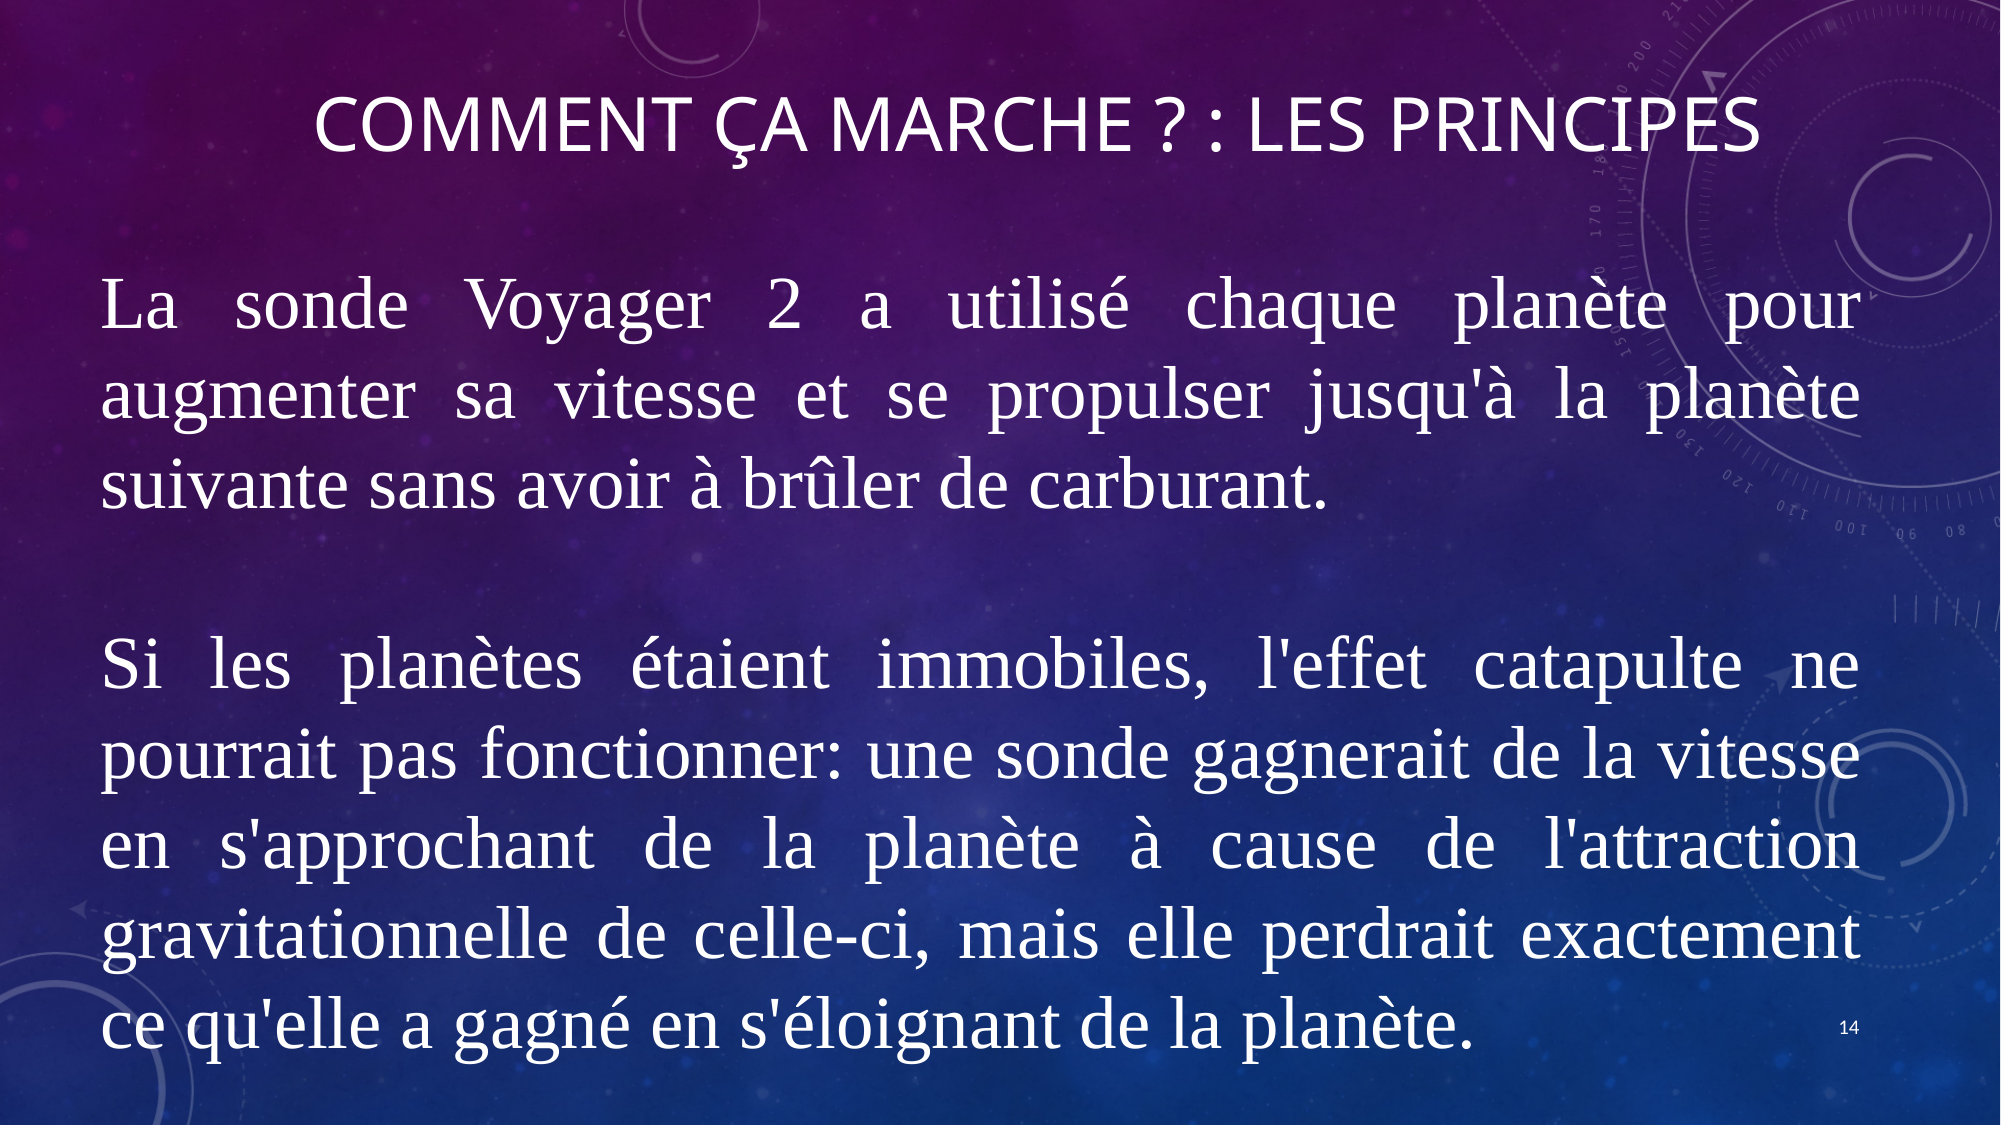

# Comment ça marche ? : Les principes
La sonde Voyager 2 a utilisé chaque planète pour augmenter sa vitesse et se propulser jusqu'à la planète suivante sans avoir à brûler de carburant.
Si les planètes étaient immobiles, l'effet catapulte ne pourrait pas fonctionner: une sonde gagnerait de la vitesse en s'approchant de la planète à cause de l'attraction gravitationnelle de celle-ci, mais elle perdrait exactement ce qu'elle a gagné en s'éloignant de la planète.